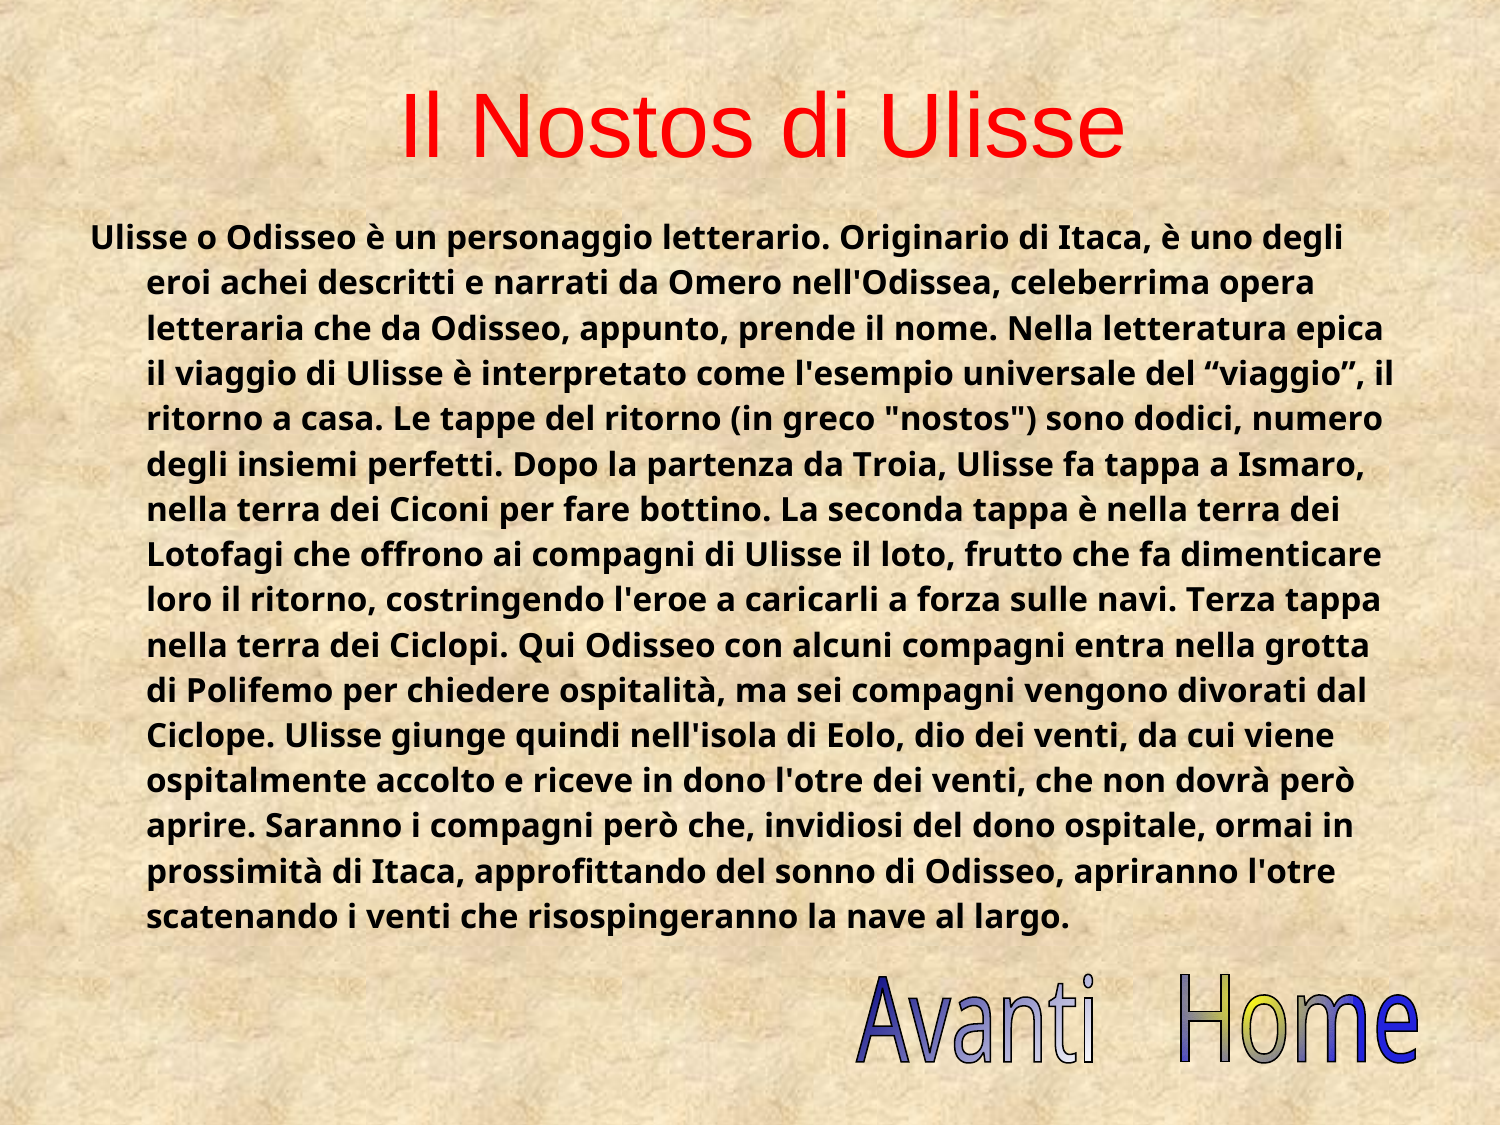

# Il Nostos di Ulisse
Ulisse o Odisseo è un personaggio letterario. Originario di Itaca, è uno degli eroi achei descritti e narrati da Omero nell'Odissea, celeberrima opera letteraria che da Odisseo, appunto, prende il nome. Nella letteratura epica il viaggio di Ulisse è interpretato come l'esempio universale del “viaggio”, il ritorno a casa. Le tappe del ritorno (in greco "nostos") sono dodici, numero degli insiemi perfetti. Dopo la partenza da Troia, Ulisse fa tappa a Ismaro, nella terra dei Ciconi per fare bottino. La seconda tappa è nella terra dei Lotofagi che offrono ai compagni di Ulisse il loto, frutto che fa dimenticare loro il ritorno, costringendo l'eroe a caricarli a forza sulle navi. Terza tappa nella terra dei Ciclopi. Qui Odisseo con alcuni compagni entra nella grotta di Polifemo per chiedere ospitalità, ma sei compagni vengono divorati dal Ciclope. Ulisse giunge quindi nell'isola di Eolo, dio dei venti, da cui viene ospitalmente accolto e riceve in dono l'otre dei venti, che non dovrà però aprire. Saranno i compagni però che, invidiosi del dono ospitale, ormai in prossimità di Itaca, approfittando del sonno di Odisseo, apriranno l'otre scatenando i venti che risospingeranno la nave al largo.
Avanti
Home